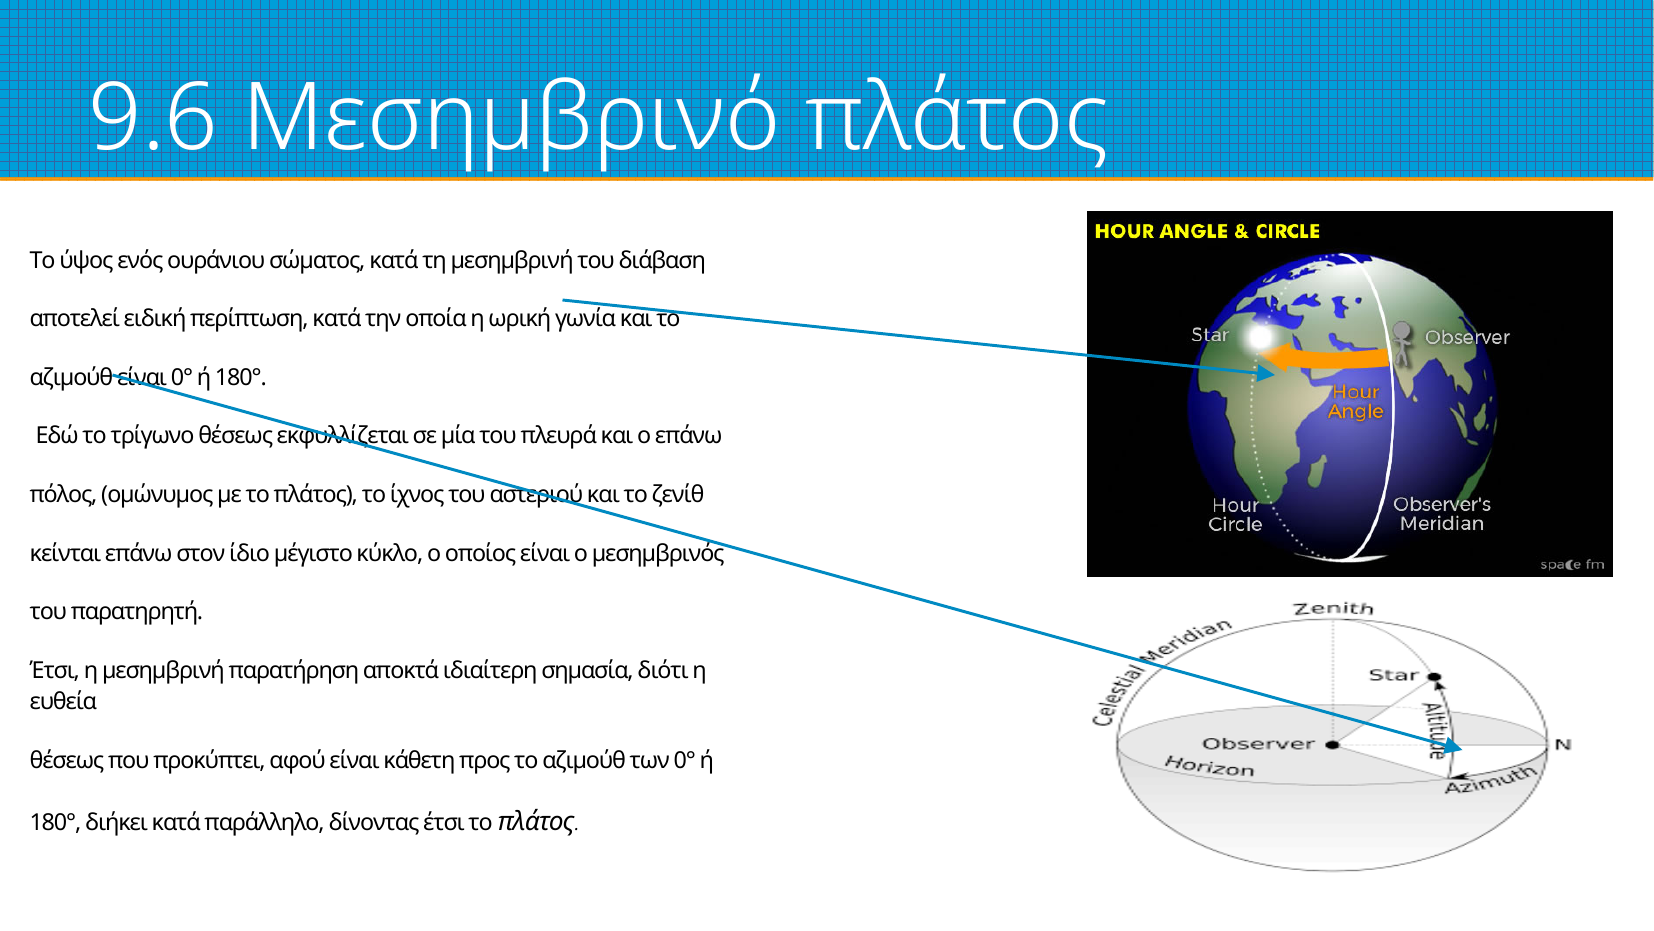

# 9.6 Μεσημβρινό πλάτος
Το ύψος ενός ουράνιου σώματος, κατά τη μεσημβρινή του διάβαση
αποτελεί ειδική περίπτωση, κατά την οποία η ωρική γωνία και το
αζιμούθ είναι 0° ή 180°.
 Εδώ το τρίγωνο θέσεως εκφυλλίζεται σε μία του πλευρά και ο επάνω
πόλος, (ομώνυμος με το πλάτος), το ίχνος του αστεριού και το ζενίθ
κείνται επάνω στον ίδιο μέγιστο κύκλο, ο οποίος είναι ο μεσημβρινός
του παρατηρητή.
Έτσι, η μεσημβρινή παρατήρηση αποκτά ιδιαίτερη σημασία, διότι η ευθεία
θέσεως που προκύπτει, αφού είναι κάθετη προς το αζιμούθ των 0° ή
180°, διήκει κατά παράλληλο, δίνοντας έτσι το πλάτος.